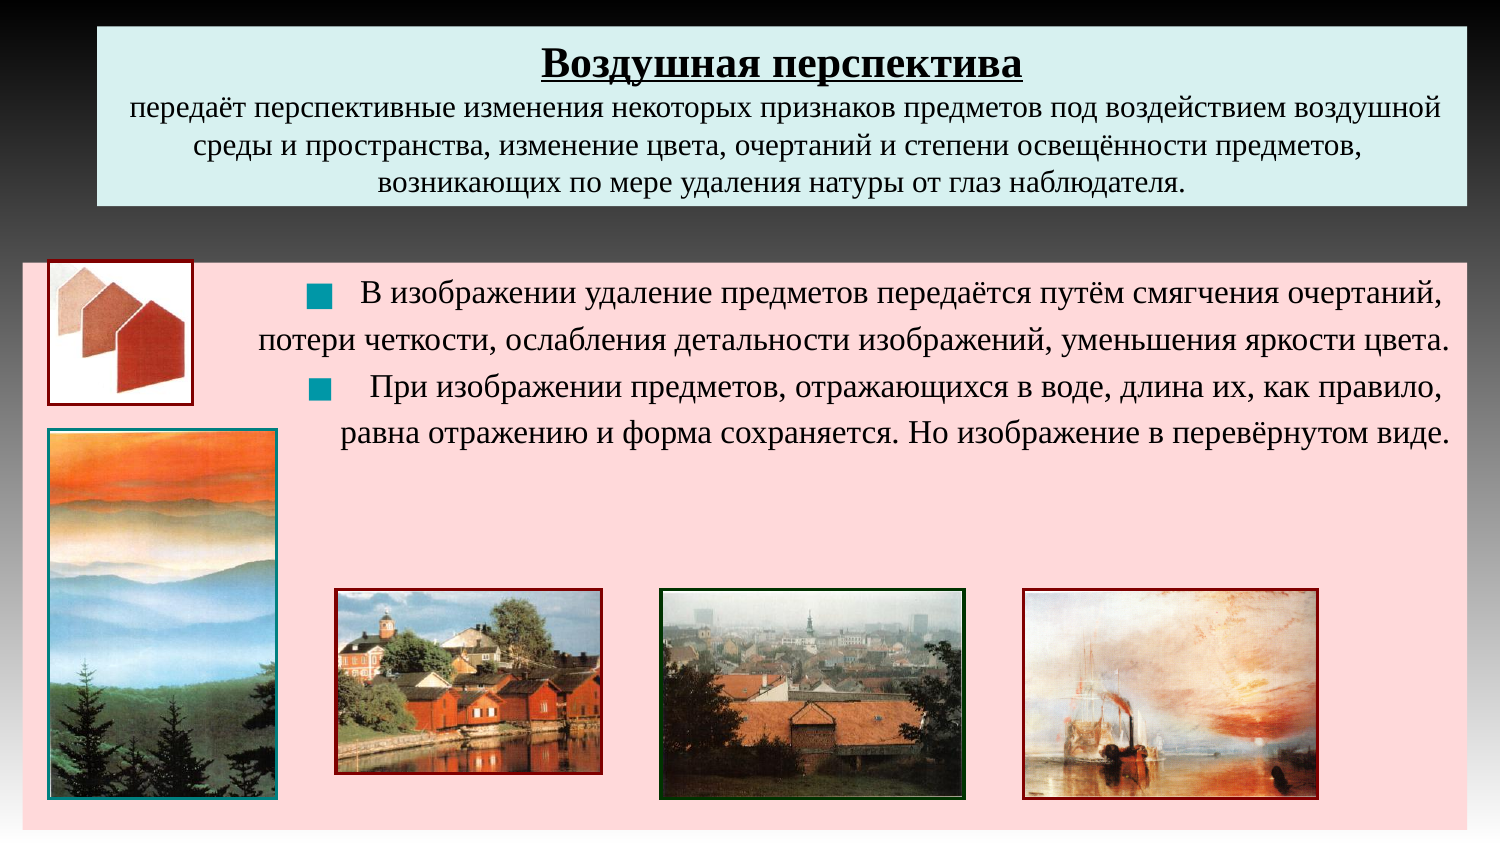

# Воздушная перспектива передаёт перспективные изменения некоторых признаков предметов под воздействием воздушной среды и пространства, изменение цвета, очертаний и степени освещённости предметов, возникающих по мере удаления натуры от глаз наблюдателя.
В изображении удаление предметов передаётся путём смягчения очертаний,
потери четкости, ослабления детальности изображений, уменьшения яркости цвета.
 При изображении предметов, отражающихся в воде, длина их, как правило,
равна отражению и форма сохраняется. Но изображение в перевёрнутом виде.